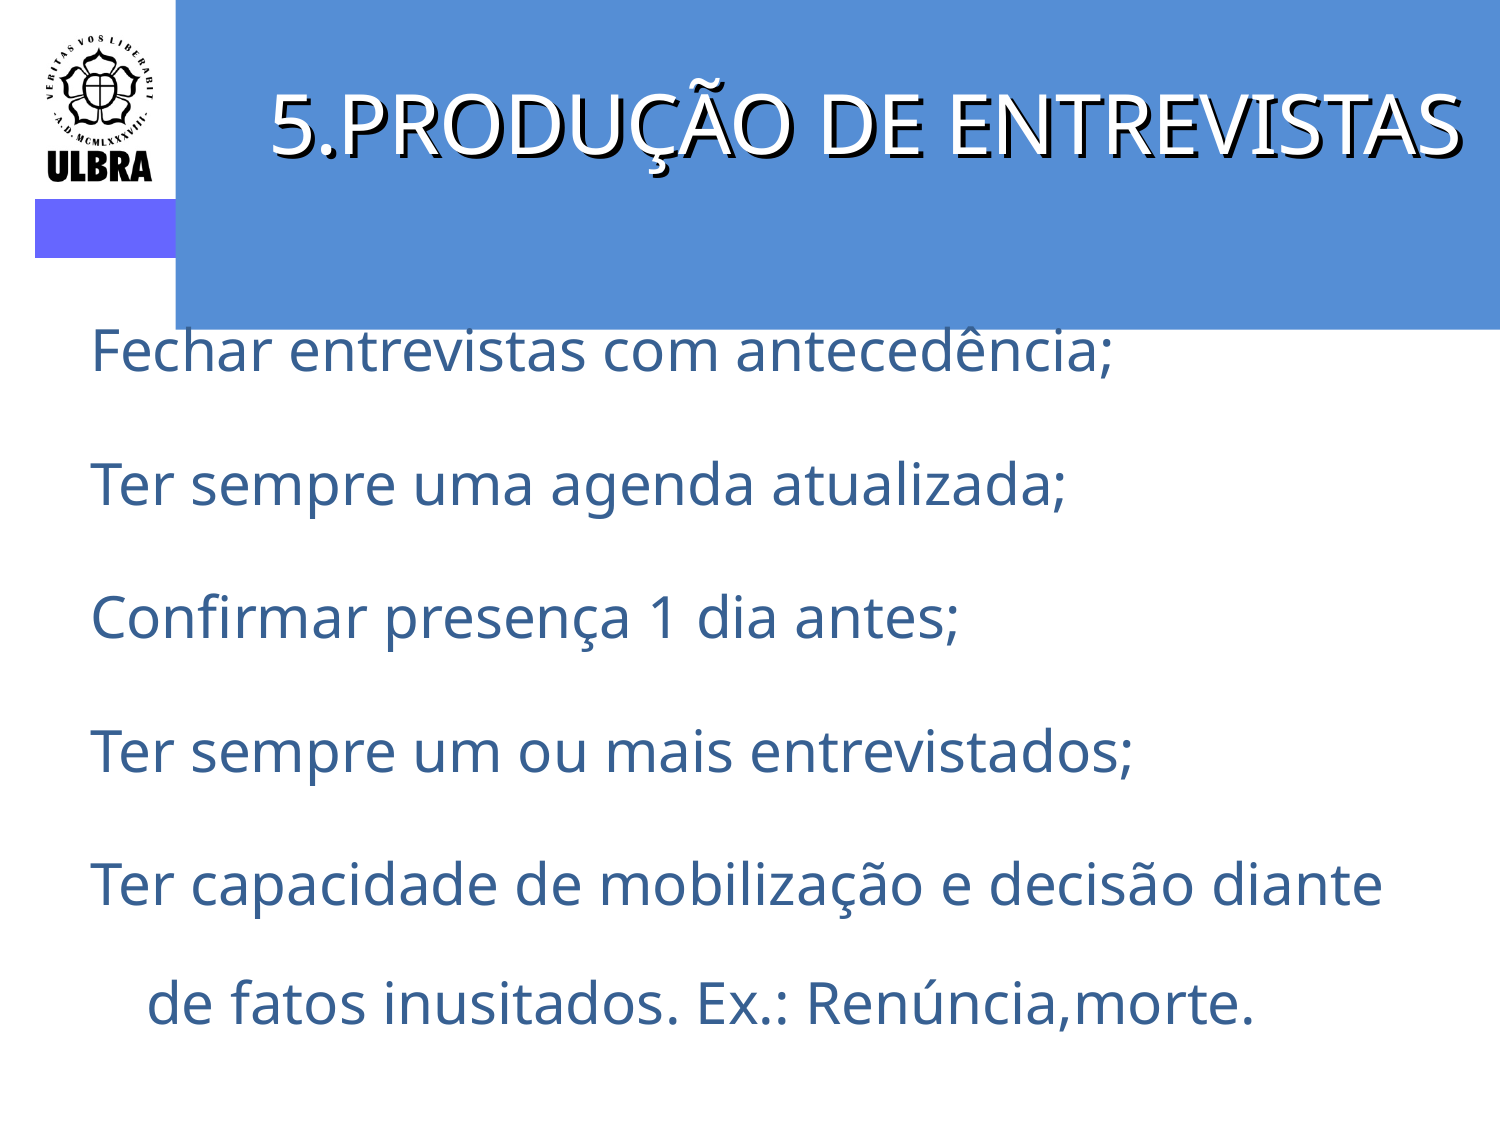

# 5.PRODUÇÃO DE ENTREVISTAS
Fechar entrevistas com antecedência;
Ter sempre uma agenda atualizada;
Confirmar presença 1 dia antes;
Ter sempre um ou mais entrevistados;
Ter capacidade de mobilização e decisão diante de fatos inusitados. Ex.: Renúncia,morte.